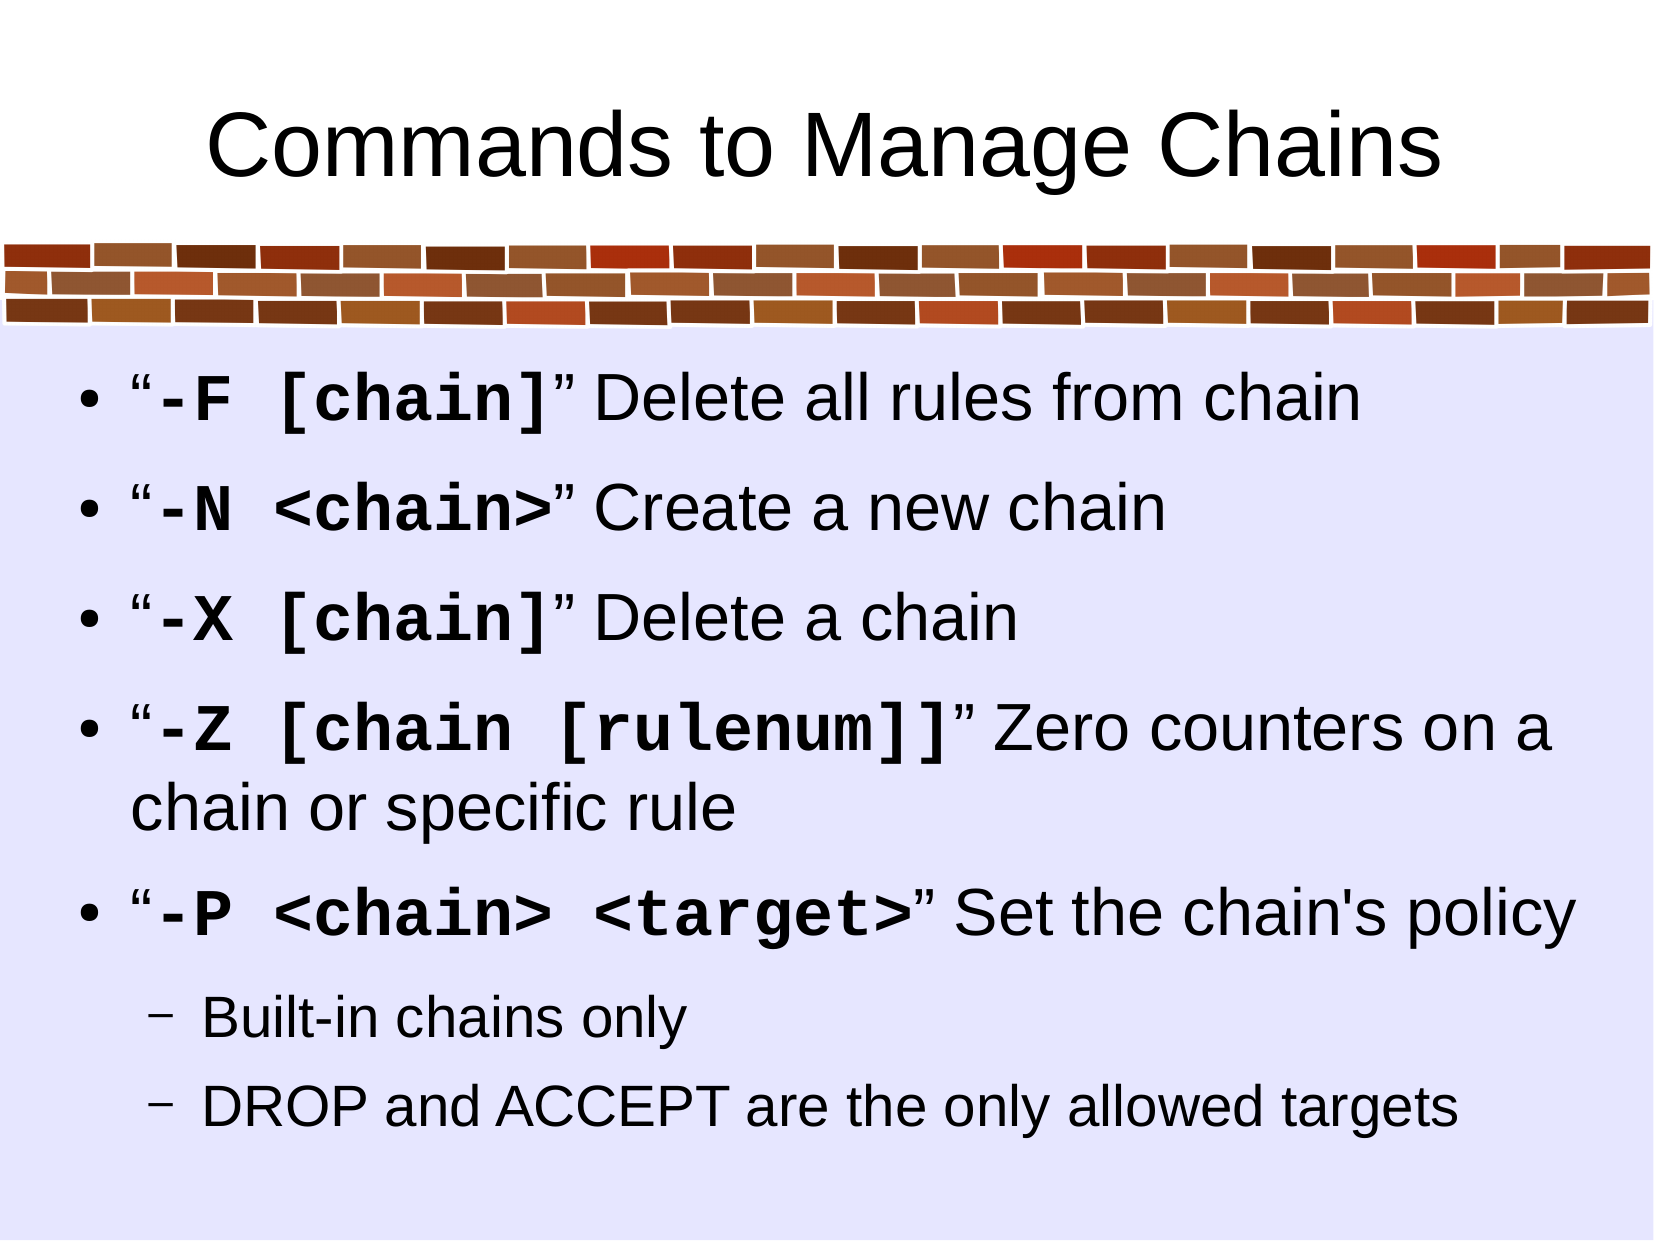

# Commands to Manage Chains
“-F [chain]” Delete all rules from chain
“-N <chain>” Create a new chain
“-X [chain]” Delete a chain
“-Z [chain [rulenum]]” Zero counters on a chain or specific rule
“-P <chain> <target>” Set the chain's policy
Built-in chains only
DROP and ACCEPT are the only allowed targets